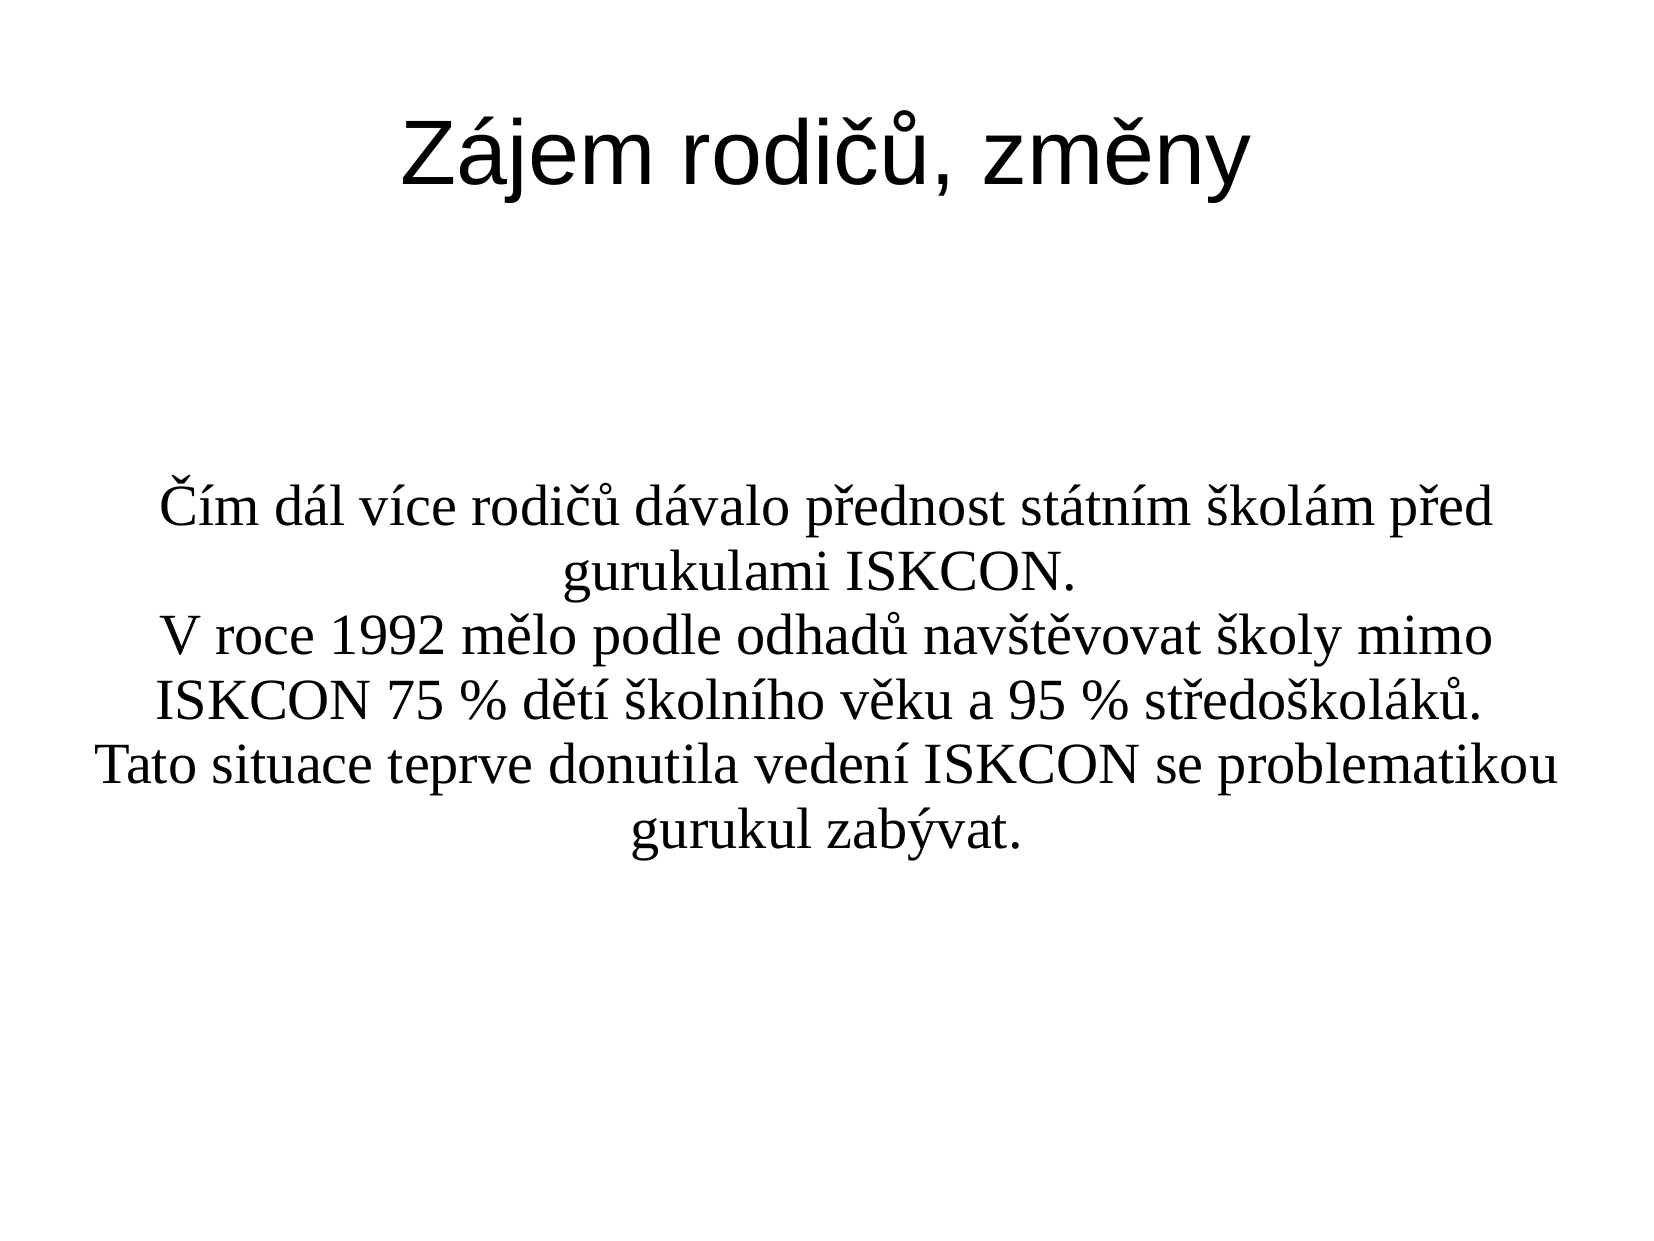

# Zájem rodičů, změny
Čím dál více rodičů dávalo přednost státním školám před gurukulami ISKCON.
V roce 1992 mělo podle odhadů navštěvovat školy mimo ISKCON 75 % dětí školního věku a 95 % středoškoláků.
Tato situace teprve donutila vedení ISKCON se problematikou gurukul zabývat.